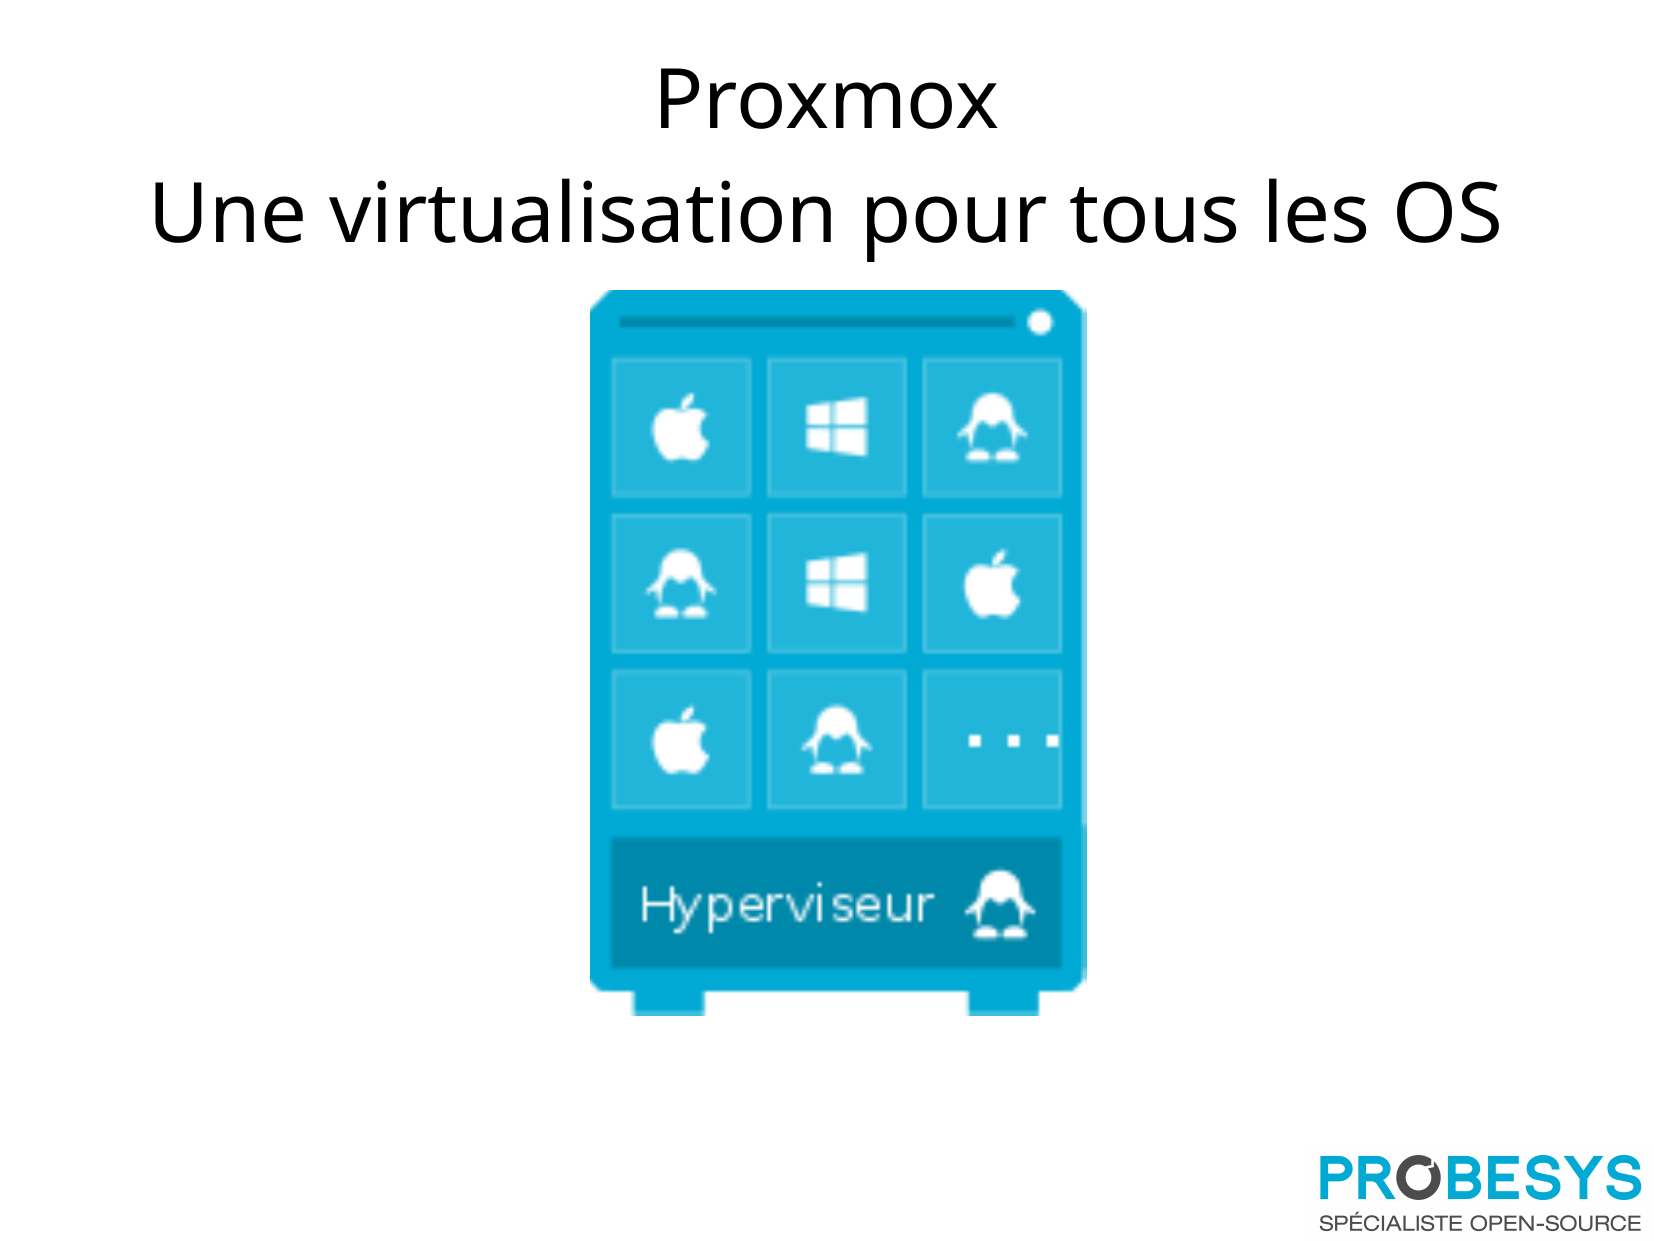

# Proxmox Une virtualisation pour tous les OS